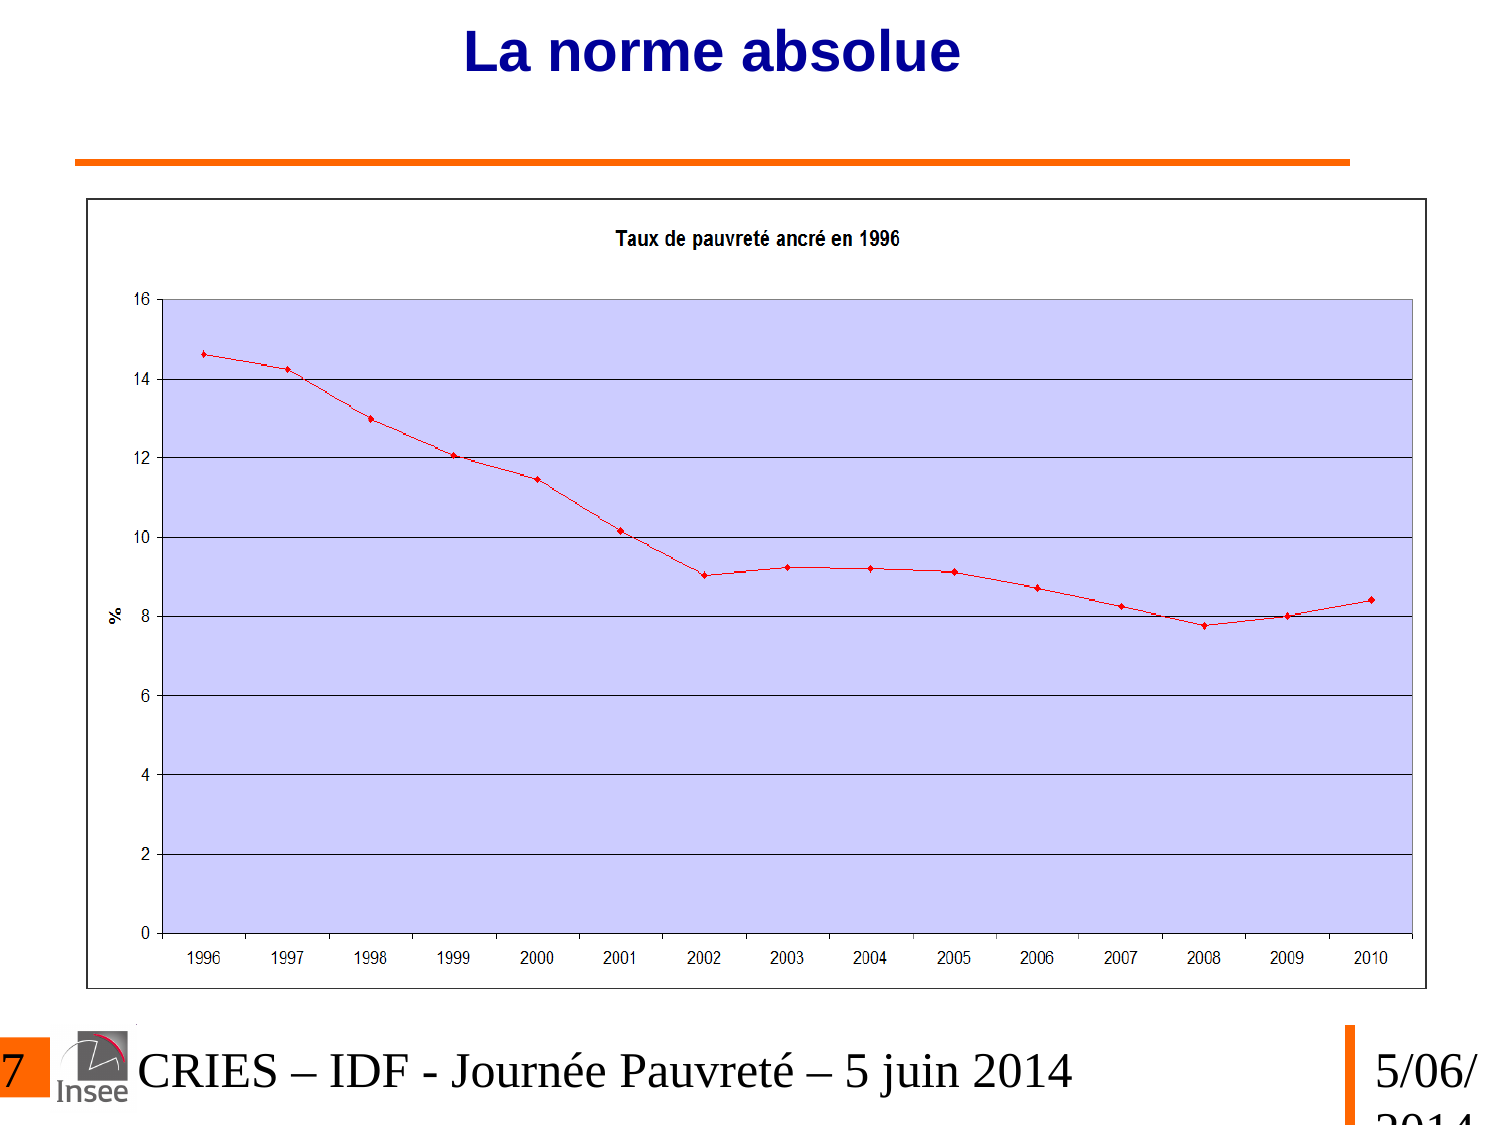

# La norme absolue
7
Titre du diaporama
Date